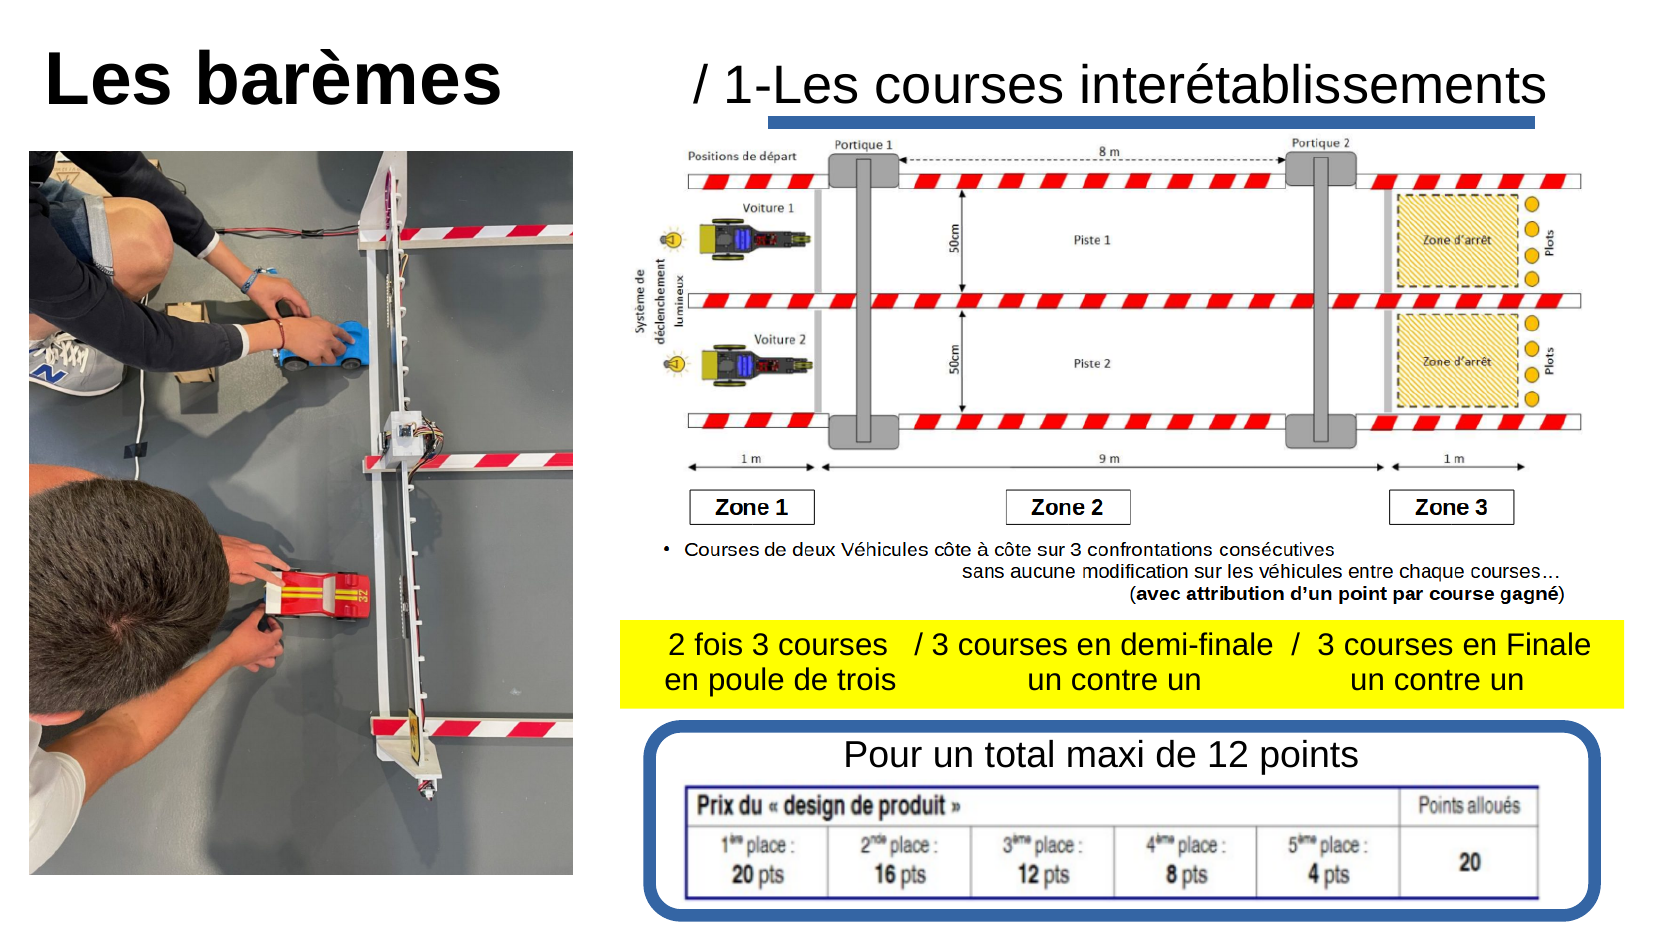

Les barèmes
/ 1-Les courses interétablissements
 2 fois 3 courses / 3 courses en demi-finale / 3 courses en Finale
en poule de trois un contre un un contre un
Pour un total maxi de 12 points